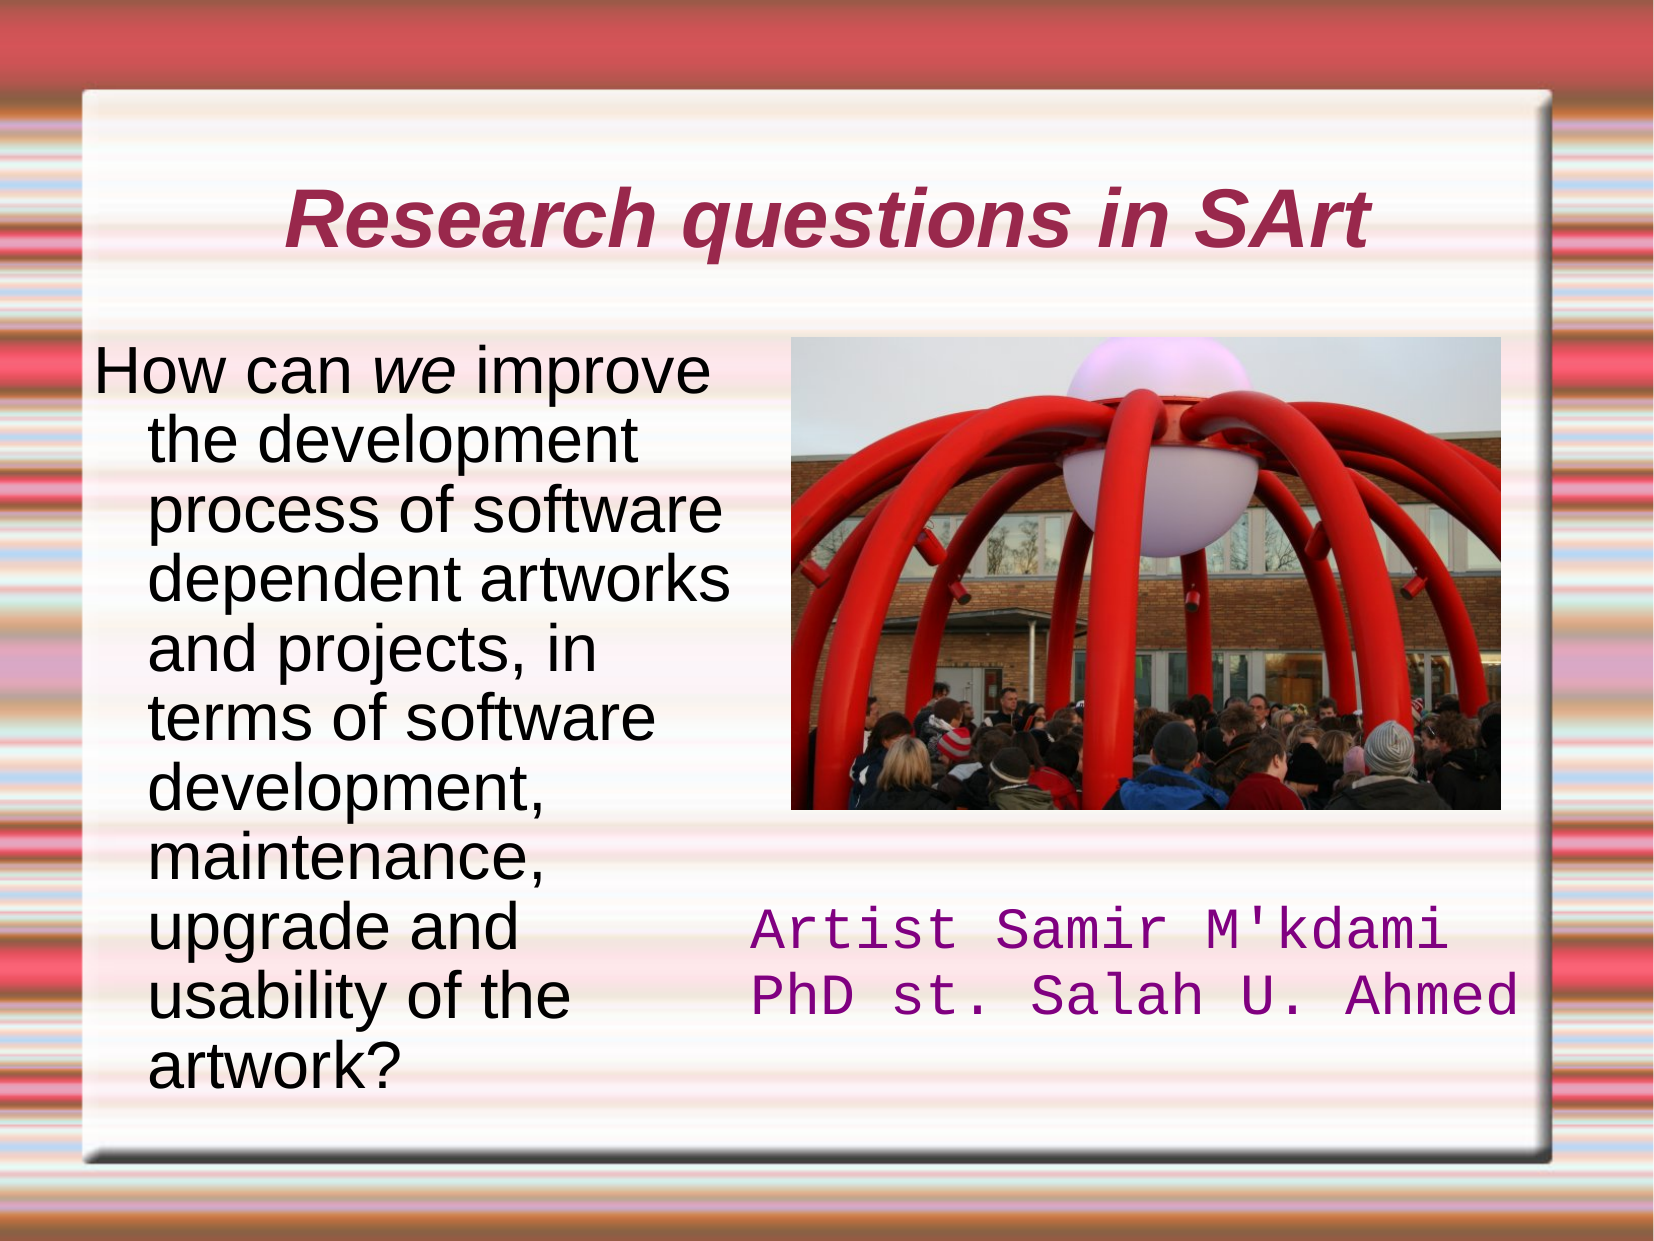

Research questions in SArt
# How can we improve the development process of software dependent artworks and projects, in terms of software development, maintenance, upgrade and usability of the artwork?
Artist Samir M'kdami
PhD st. Salah U. Ahmed